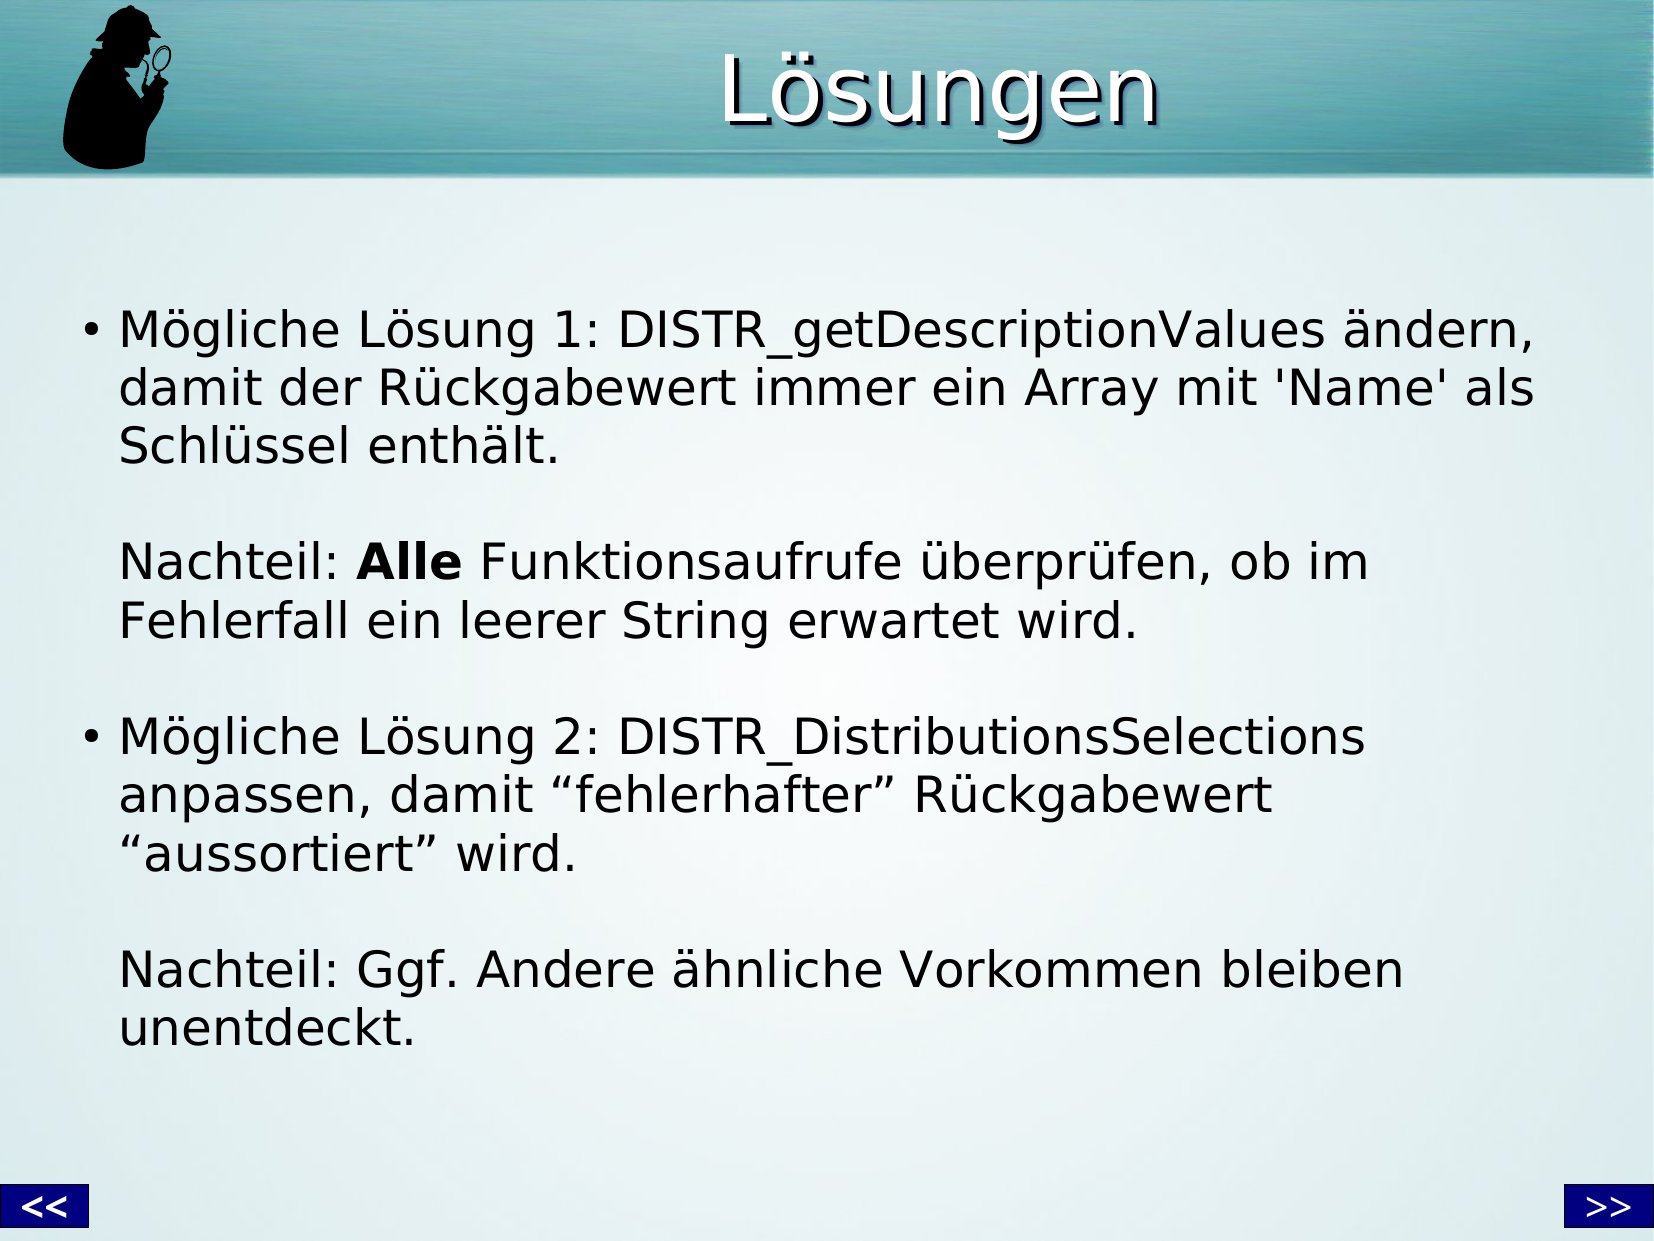

# Lösungen
Mögliche Lösung 1: DISTR_getDescriptionValues ändern, damit der Rückgabewert immer ein Array mit 'Name' als Schlüssel enthält.
Nachteil: Alle Funktionsaufrufe überprüfen, ob im Fehlerfall ein leerer String erwartet wird.
Mögliche Lösung 2: DISTR_DistributionsSelections anpassen, damit “fehlerhafter” Rückgabewert “aussortiert” wird.
Nachteil: Ggf. Andere ähnliche Vorkommen bleiben unentdeckt.